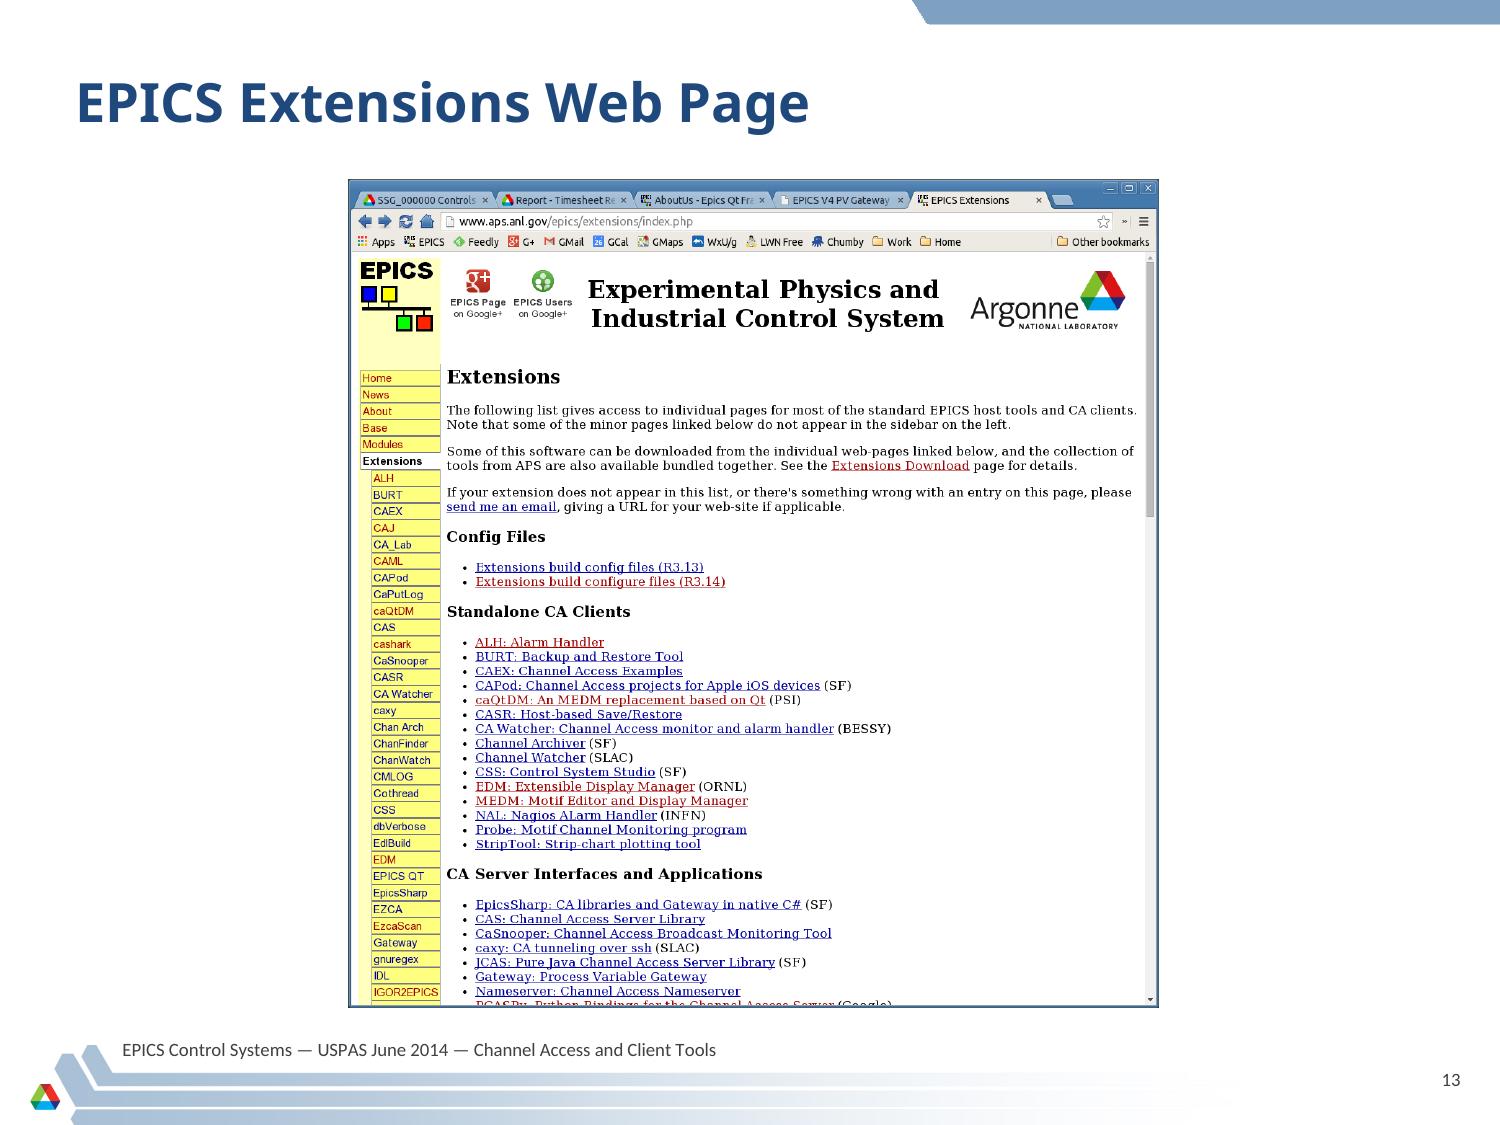

# EPICS Extensions Web Page
EPICS Control Systems — USPAS June 2014 — Channel Access and Client Tools
13